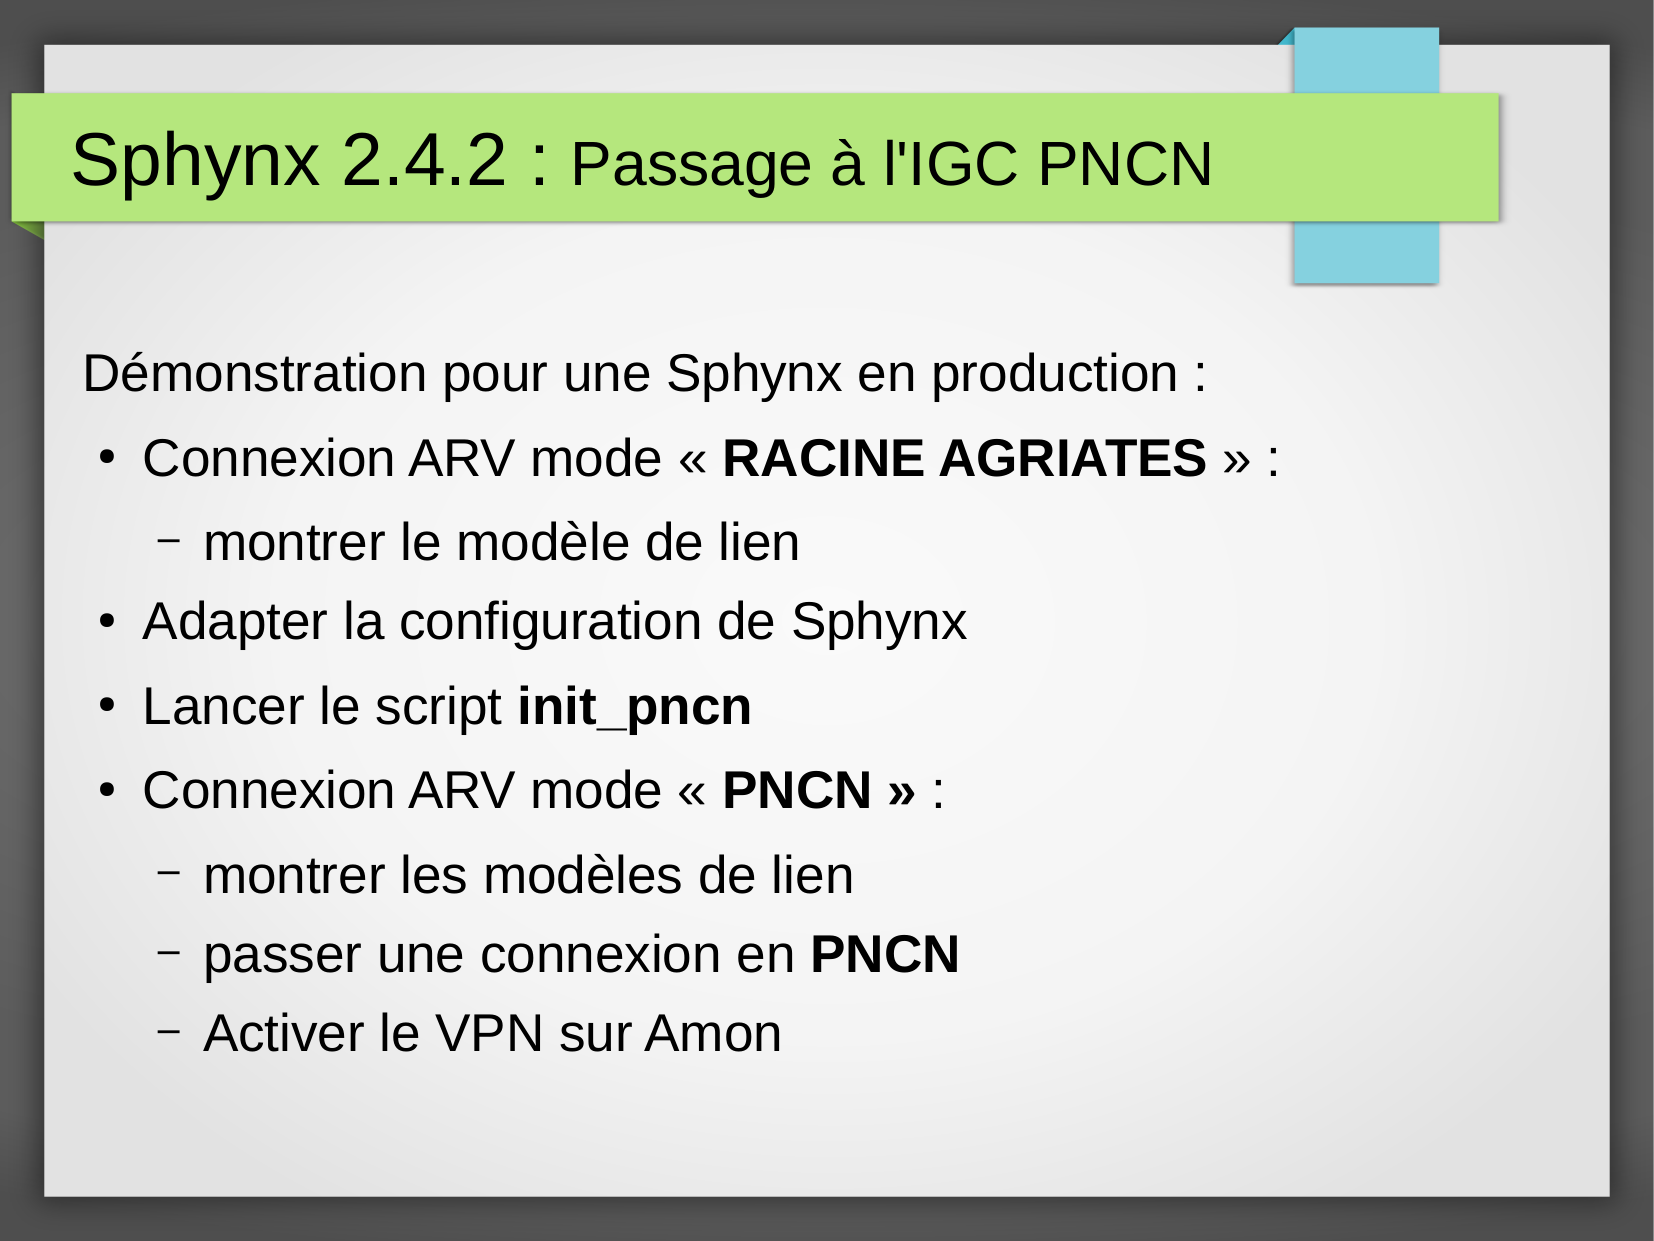

# Sphynx 2.4.2 : Passage à l'IGC PNCN
Démonstration pour une Sphynx en production :
Connexion ARV mode « RACINE AGRIATES » :
montrer le modèle de lien
Adapter la configuration de Sphynx
Lancer le script init_pncn
Connexion ARV mode « PNCN » :
montrer les modèles de lien
passer une connexion en PNCN
Activer le VPN sur Amon